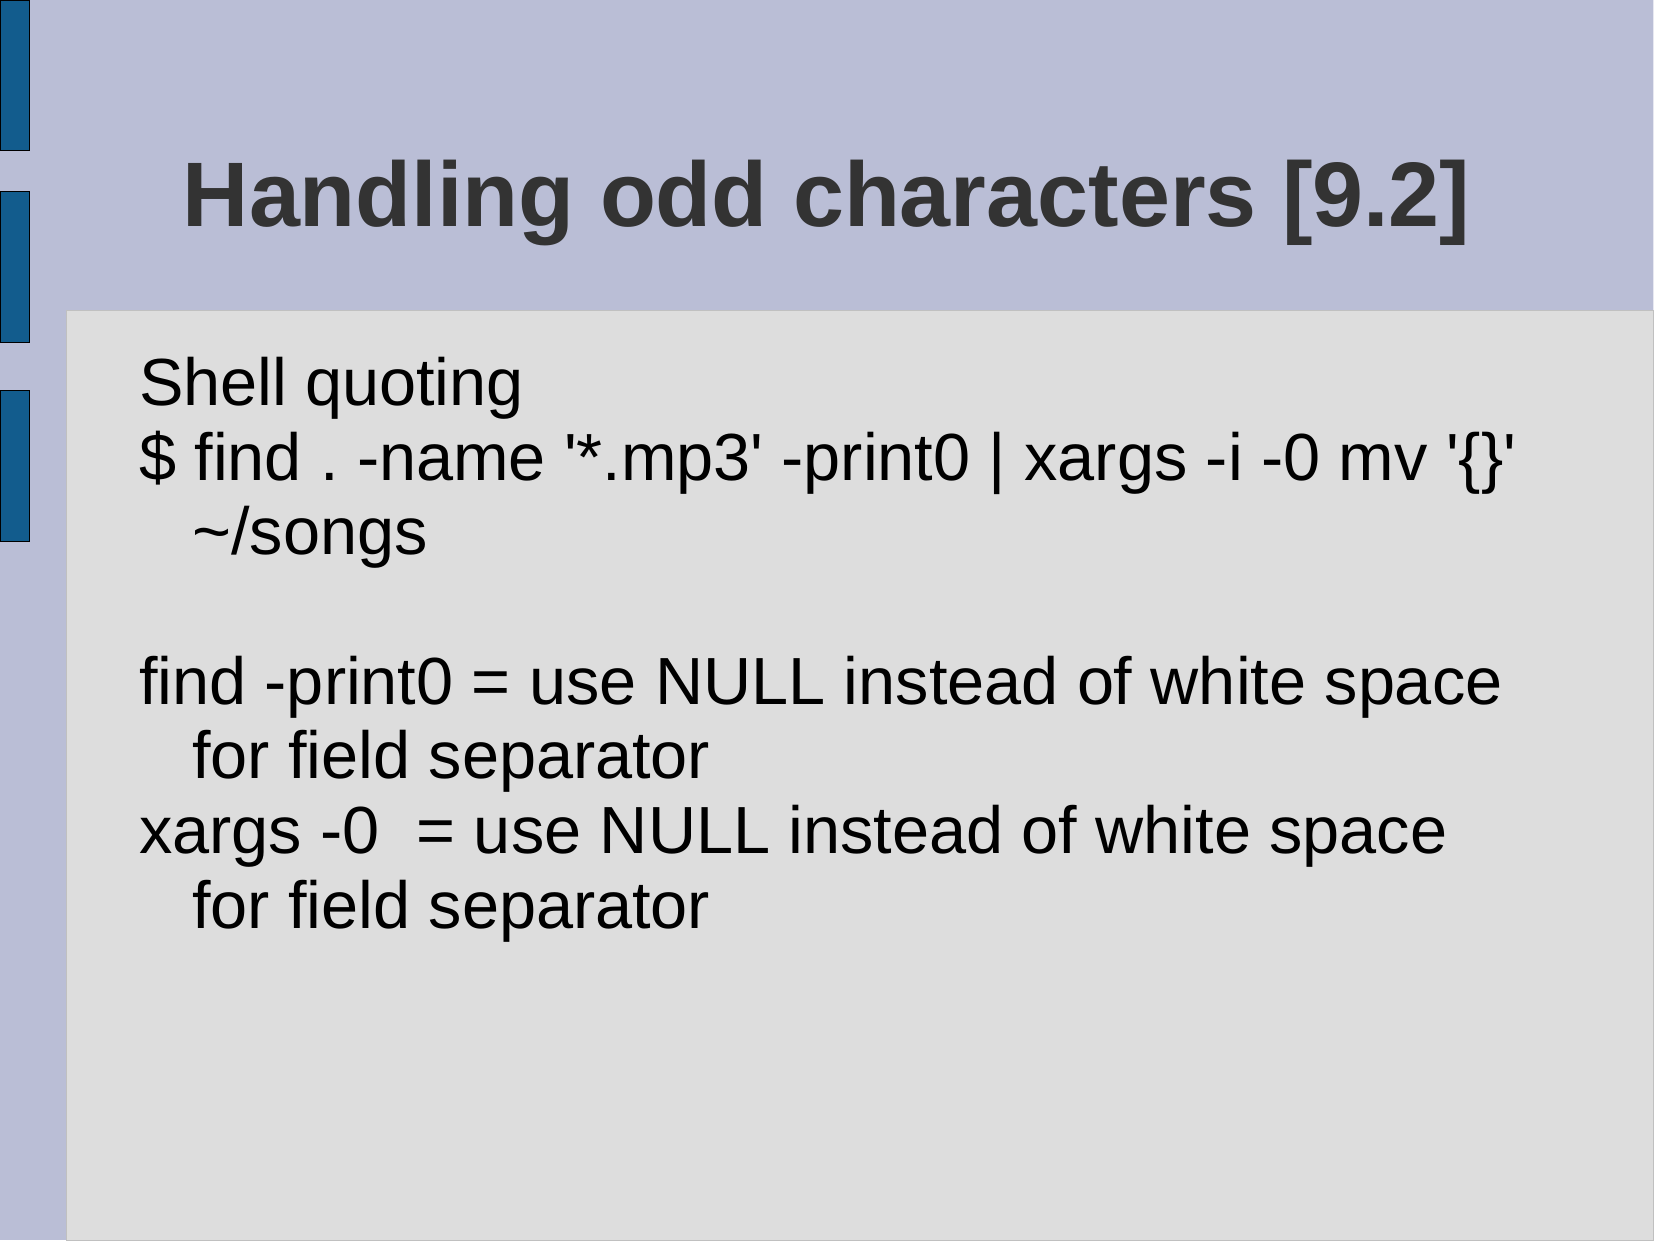

# Handling odd characters [9.2]
Shell quoting
$ find . -name '*.mp3' -print0 | xargs -i -0 mv '{}' ~/songs
find -print0 = use NULL instead of white space for field separator
xargs -0 = use NULL instead of white space for field separator